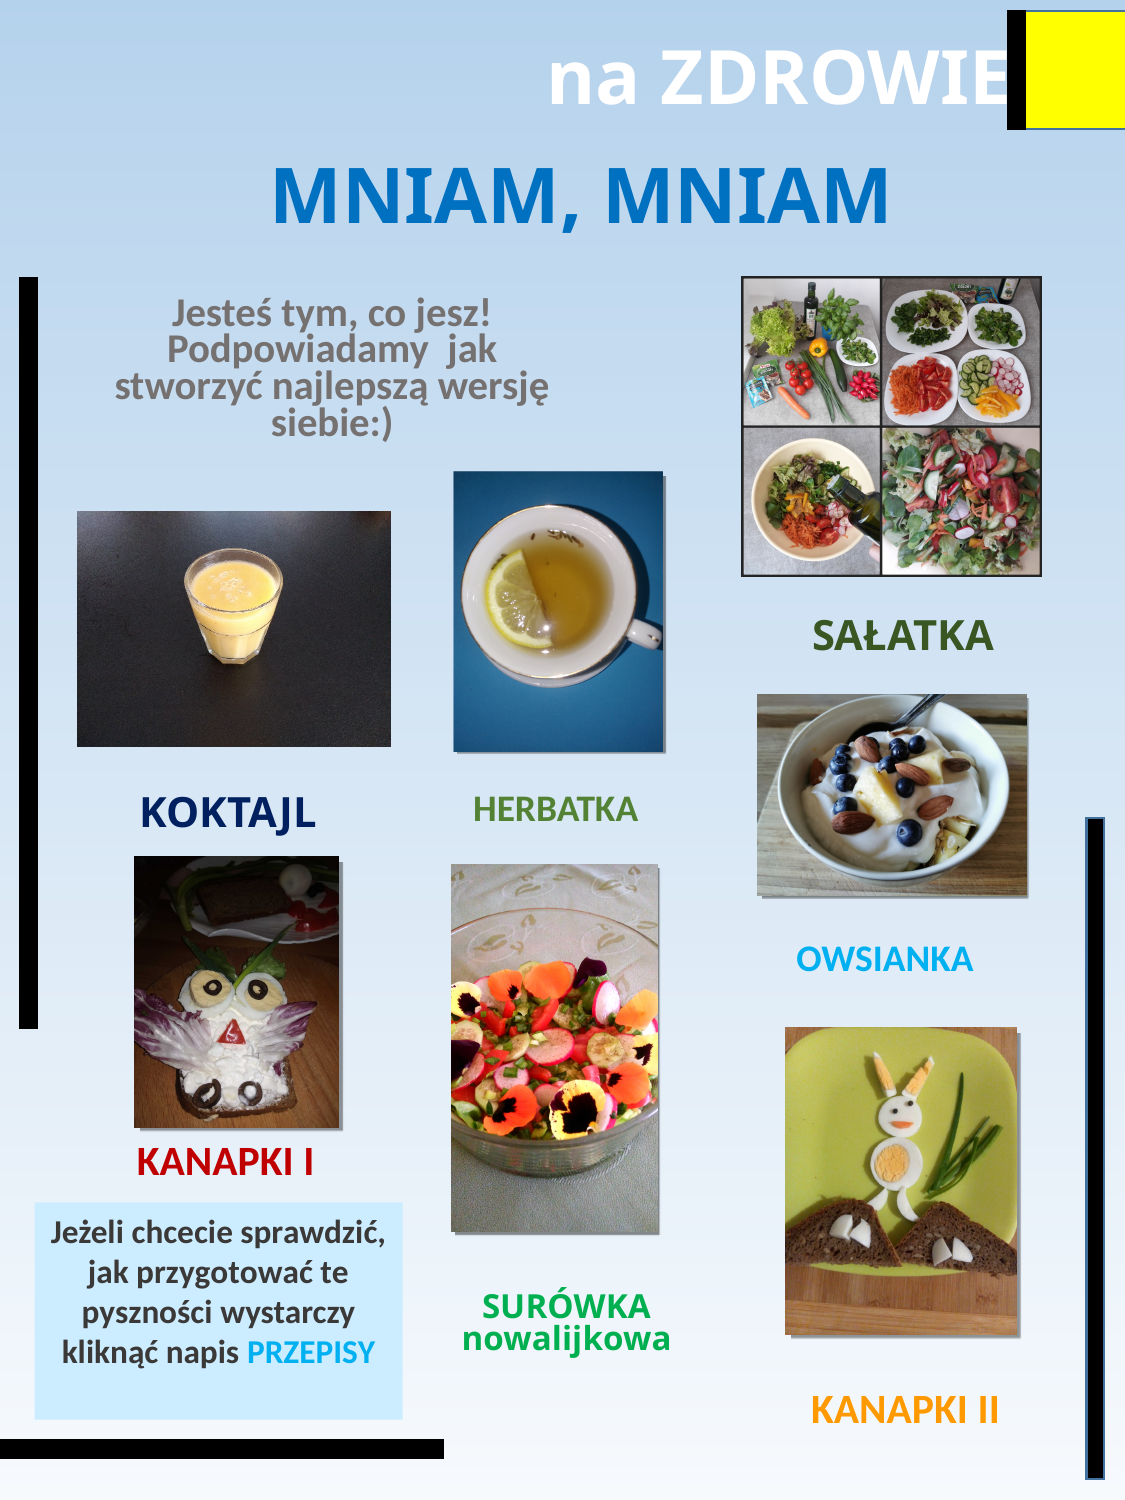

# na ZDROWIE
MNIAM, MNIAM
Jesteś tym, co jesz! Podpowiadamy jak stworzyć najlepszą wersję siebie:)
SAŁATKA
HERBATKA
KOKTAJL
OWSIANKA
KANAPKI I
Jeżeli chcecie sprawdzić, jak przygotować te pyszności wystarczy kliknąć napis PRZEPISY
SURÓWKA nowalijkowa
KANAPKI II